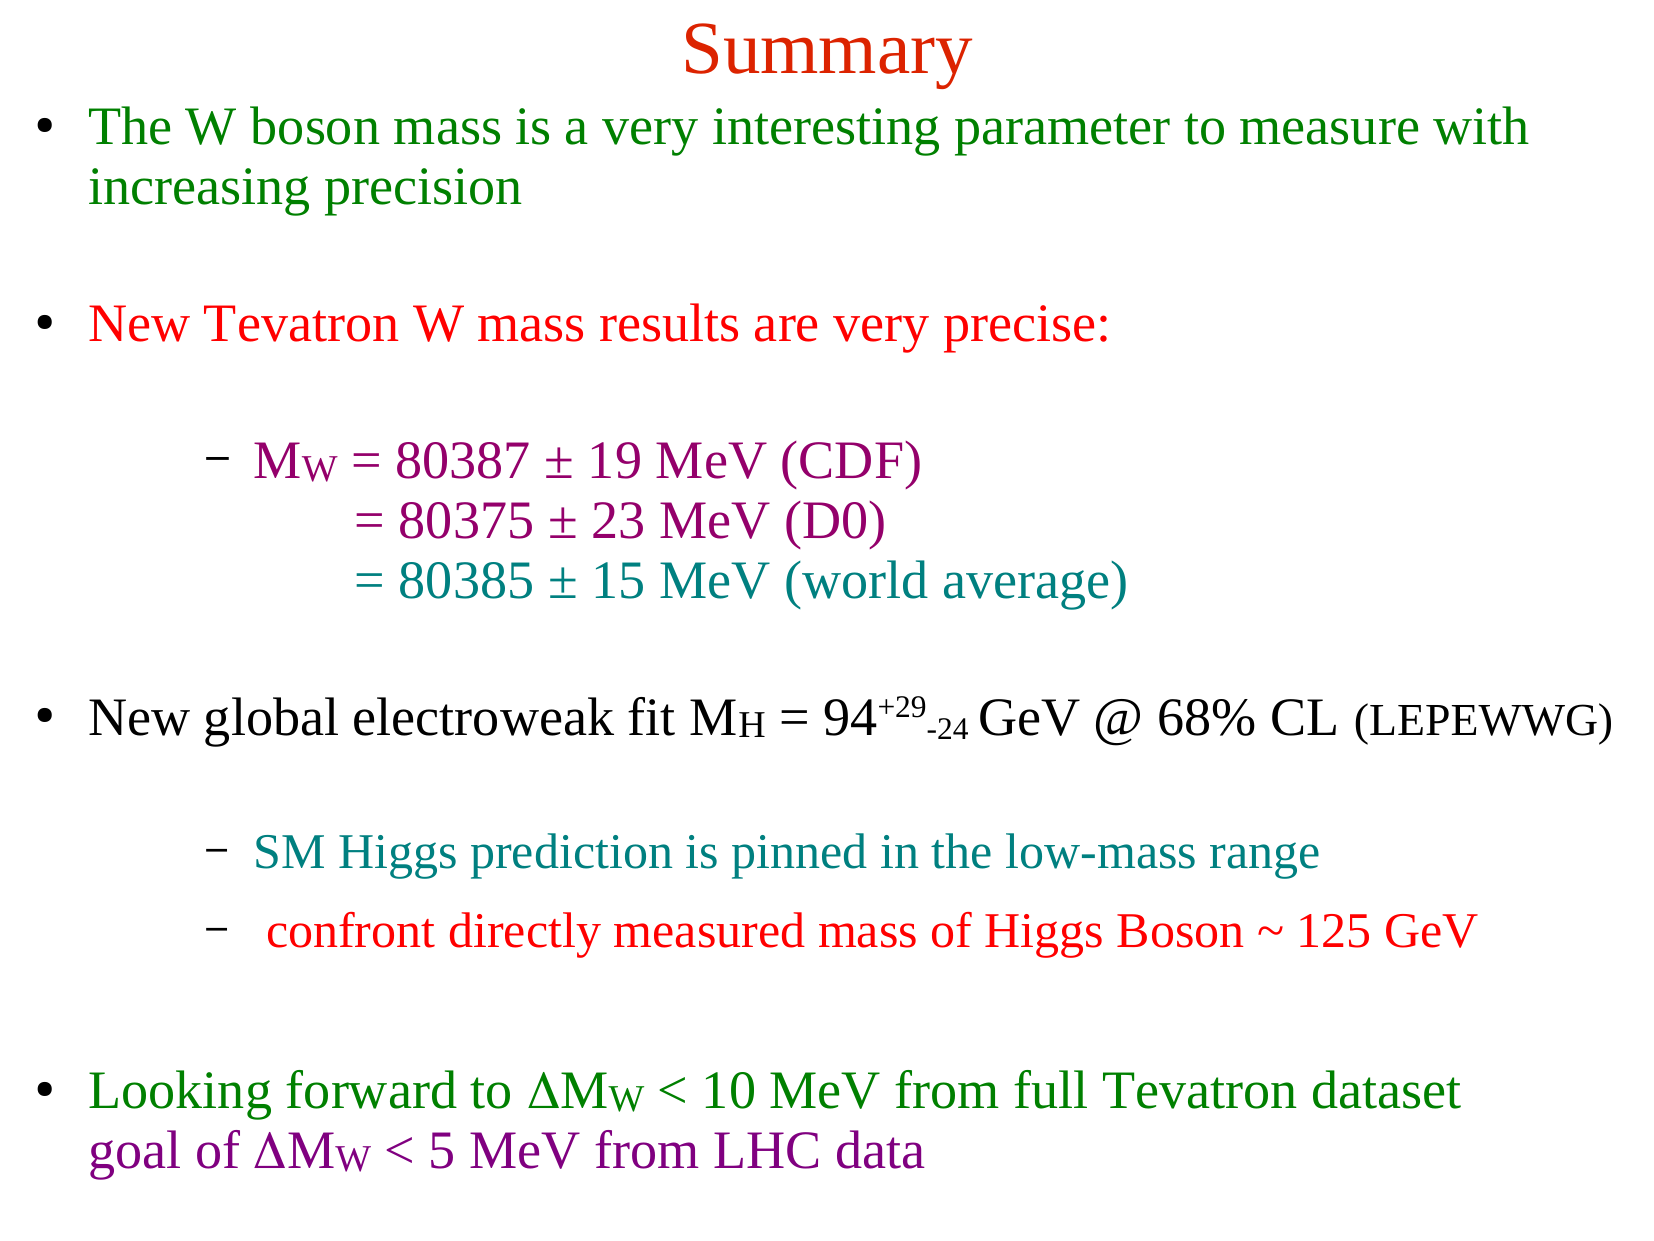

# Summary
The W boson mass is a very interesting parameter to measure with increasing precision
New Tevatron W mass results are very precise:
MW = 80387 ± 19 MeV (CDF) = 80375 ± 23 MeV (D0) = 80385 ± 15 MeV (world average)
New global electroweak fit MH = 94+29-24 GeV @ 68% CL (LEPEWWG)
SM Higgs prediction is pinned in the low-mass range
 confront directly measured mass of Higgs Boson ~ 125 GeV
Looking forward to ΔMW < 10 MeV from full Tevatron dataset goal of ΔMW < 5 MeV from LHC data